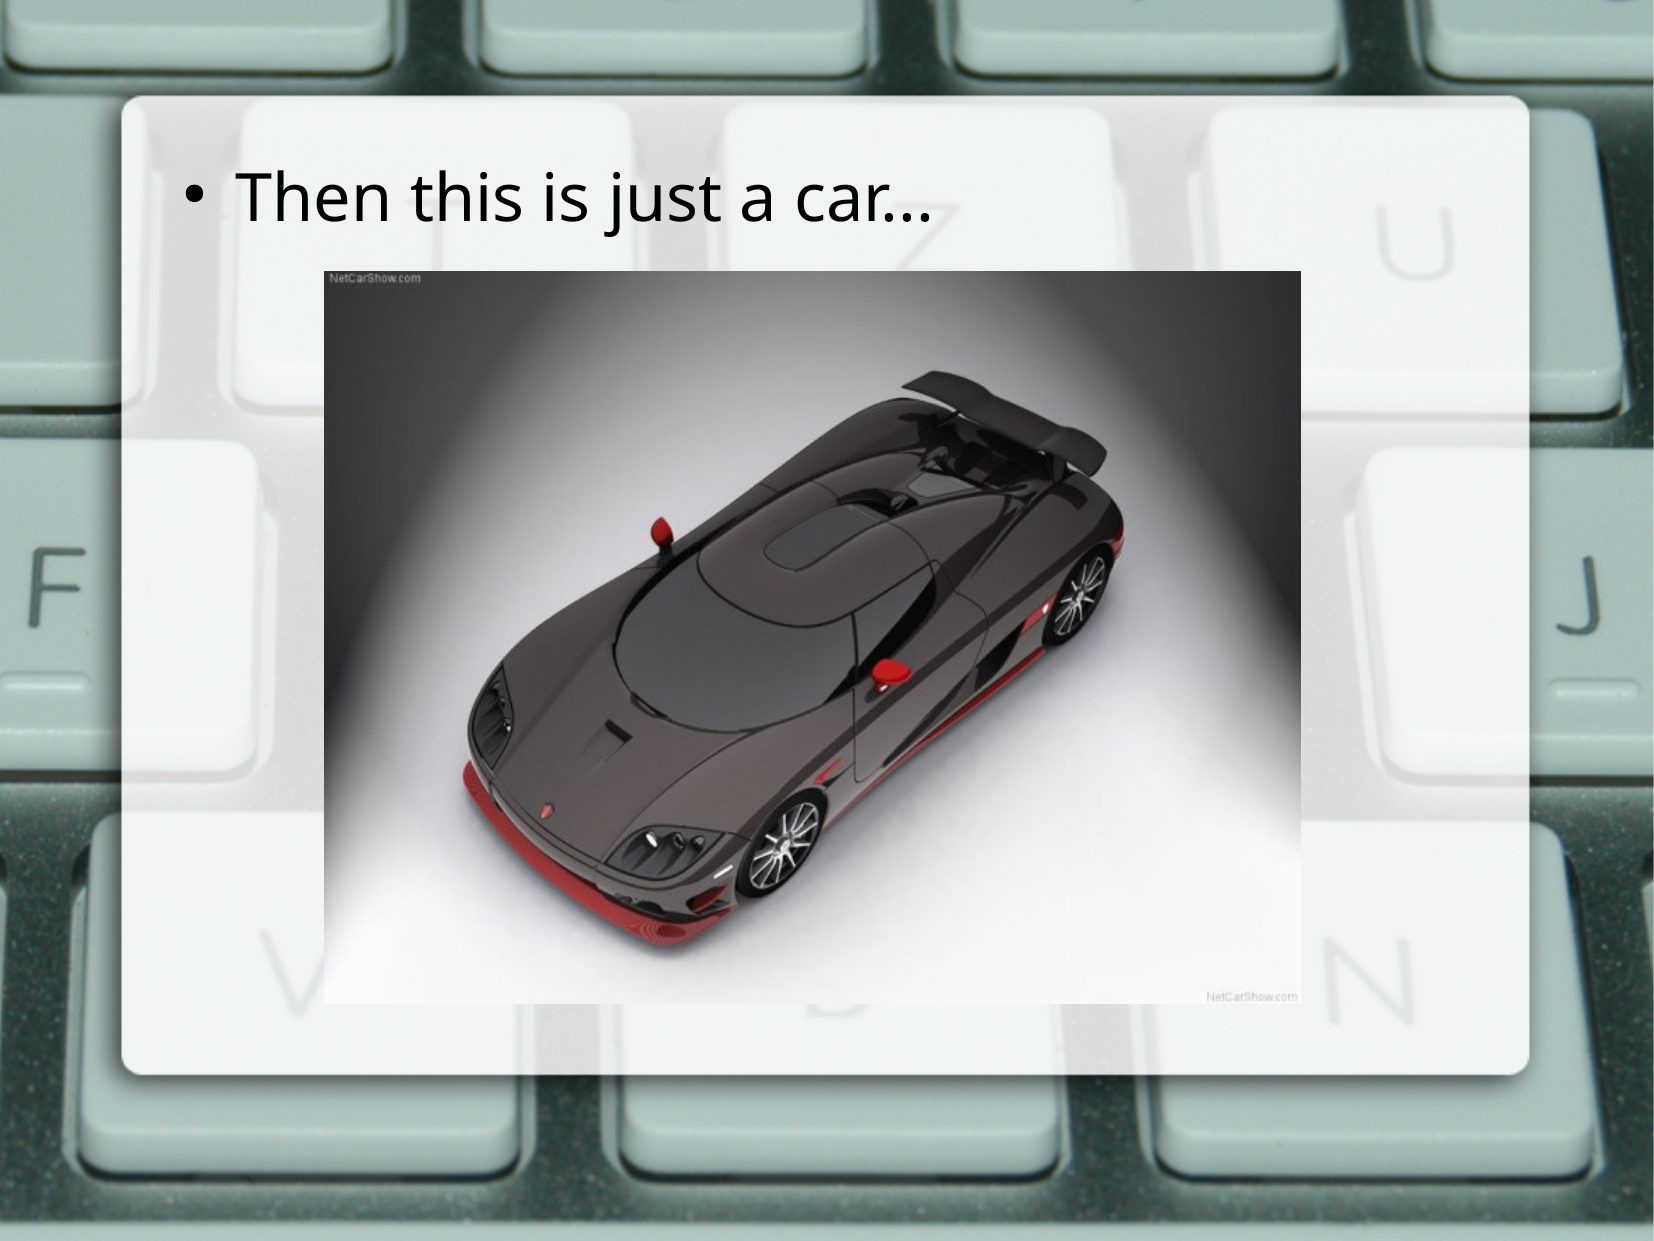

# Then this is just a car...